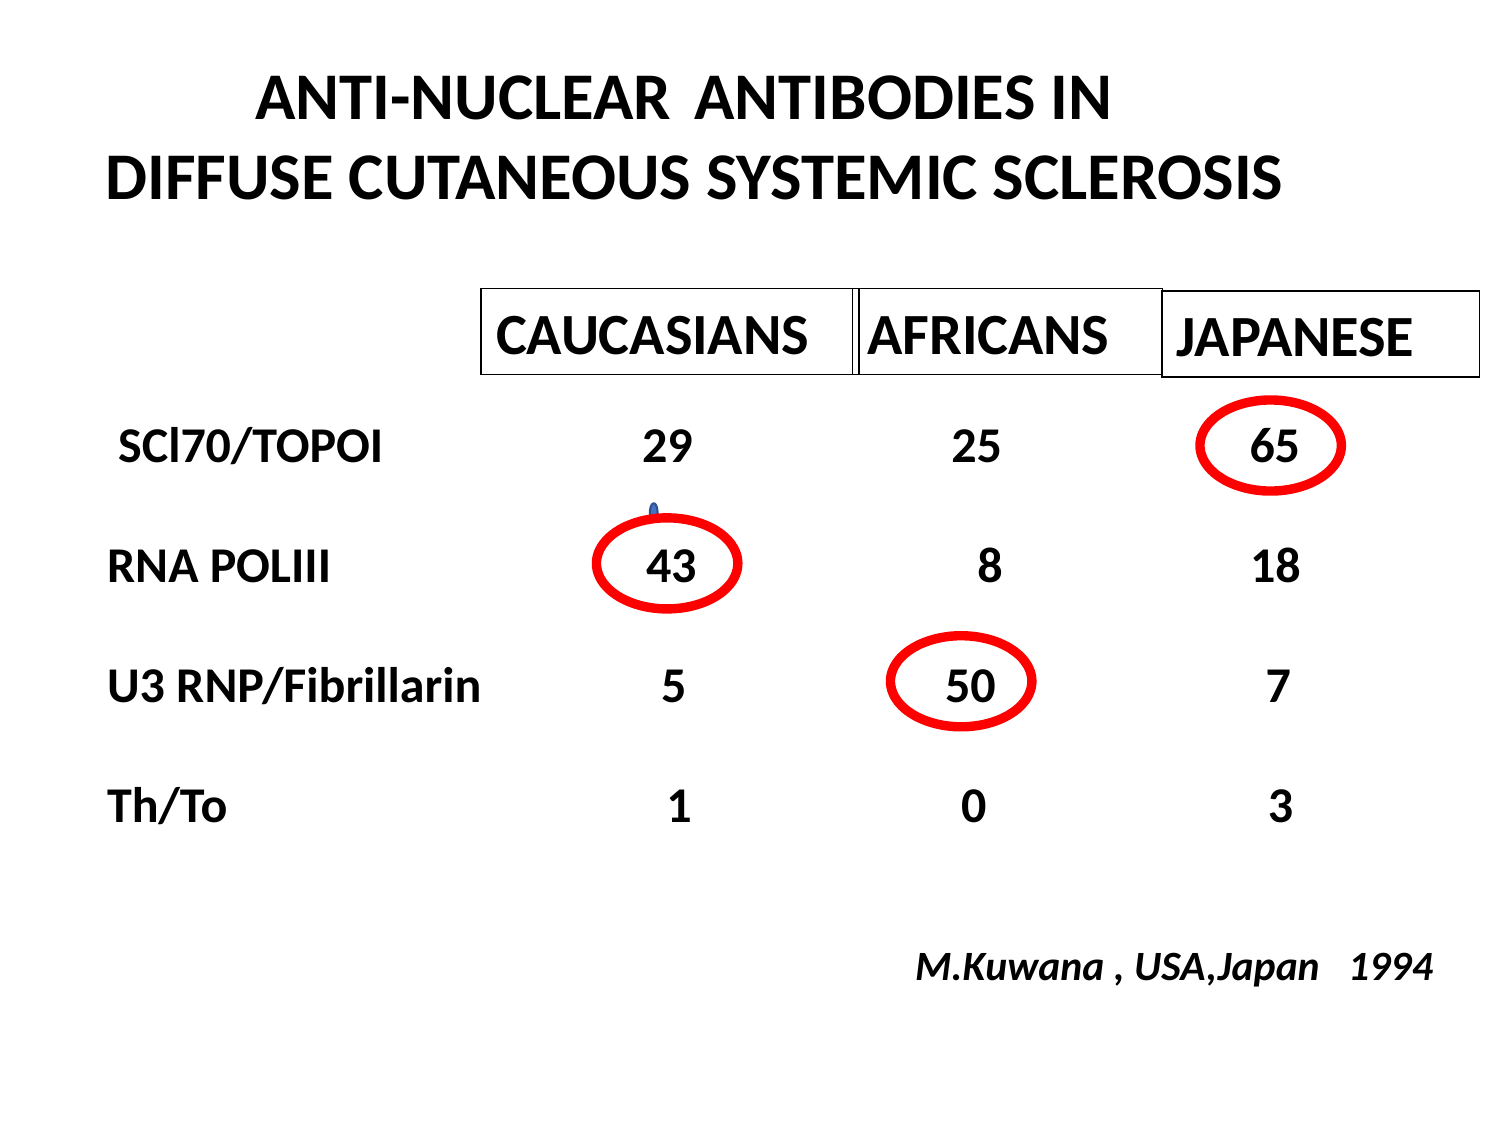

ANTI-NUCLEAR ANTIBODIES IN
DIFFUSE CUTANEOUS SYSTEMIC SCLEROSIS
CAUCASIANS
AFRICANS
JAPANESE
 SCl70/TOPOI 29 25 65
 RNA POLIII 43 8 18
 U3 RNP/Fibrillarin 5 50 7
 Th/To 1 0 3
M.Kuwana , USA,Japan 1994